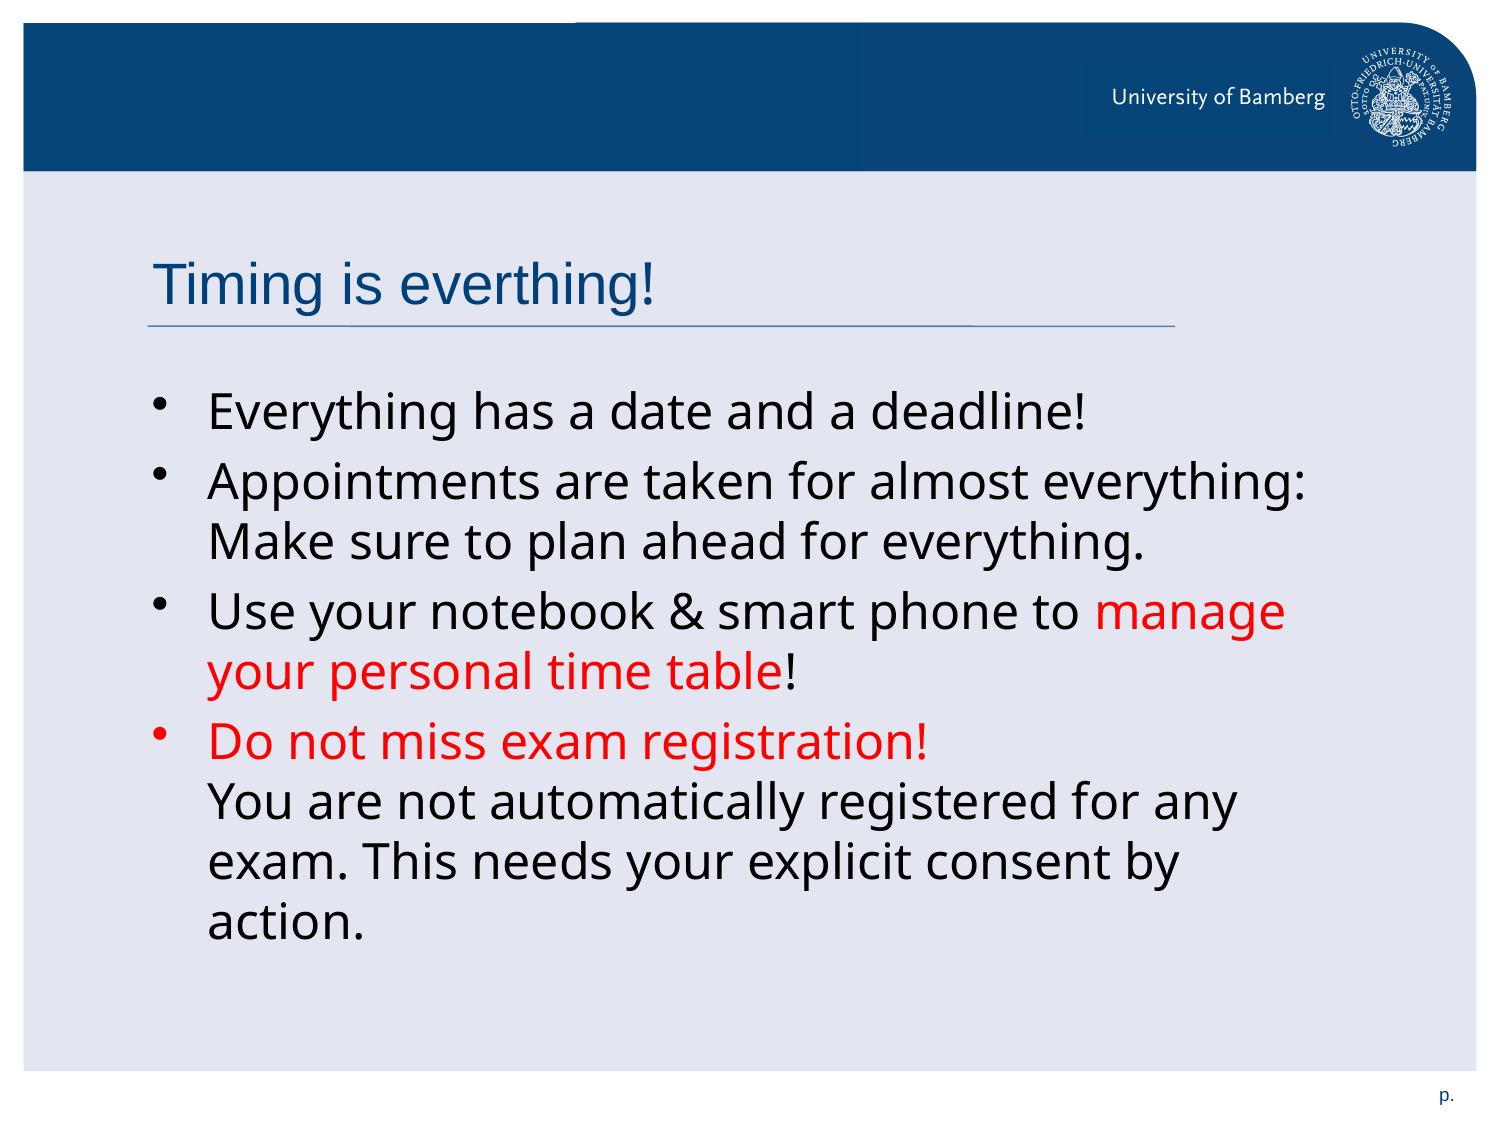

# Timing is everthing!
Everything has a date and a deadline!
Appointments are taken for almost everything: Make sure to plan ahead for everything.
Use your notebook & smart phone to manage your personal time table!
Do not miss exam registration!
You are not automatically registered for any exam. This needs your explicit consent by action.